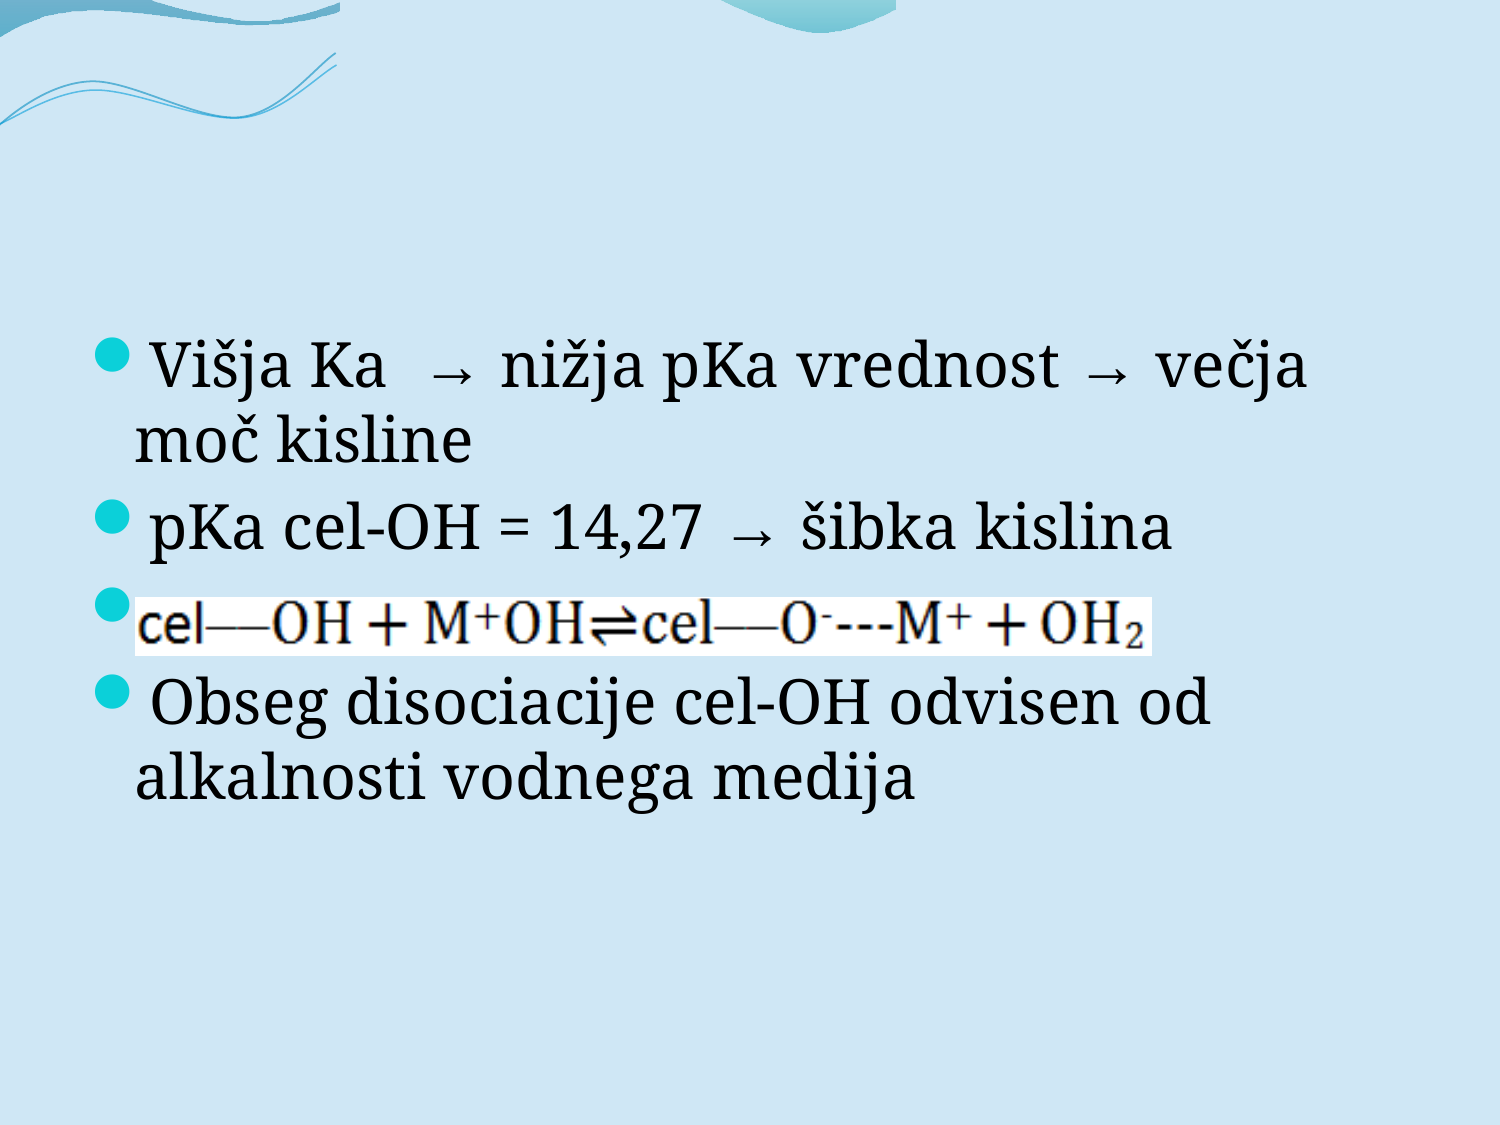

# Višja Ka → nižja pKa vrednost → večja moč kisline
pKa cel-OH = 14,27 → šibka kislina
Obseg disociacije cel-OH odvisen od alkalnosti vodnega medija